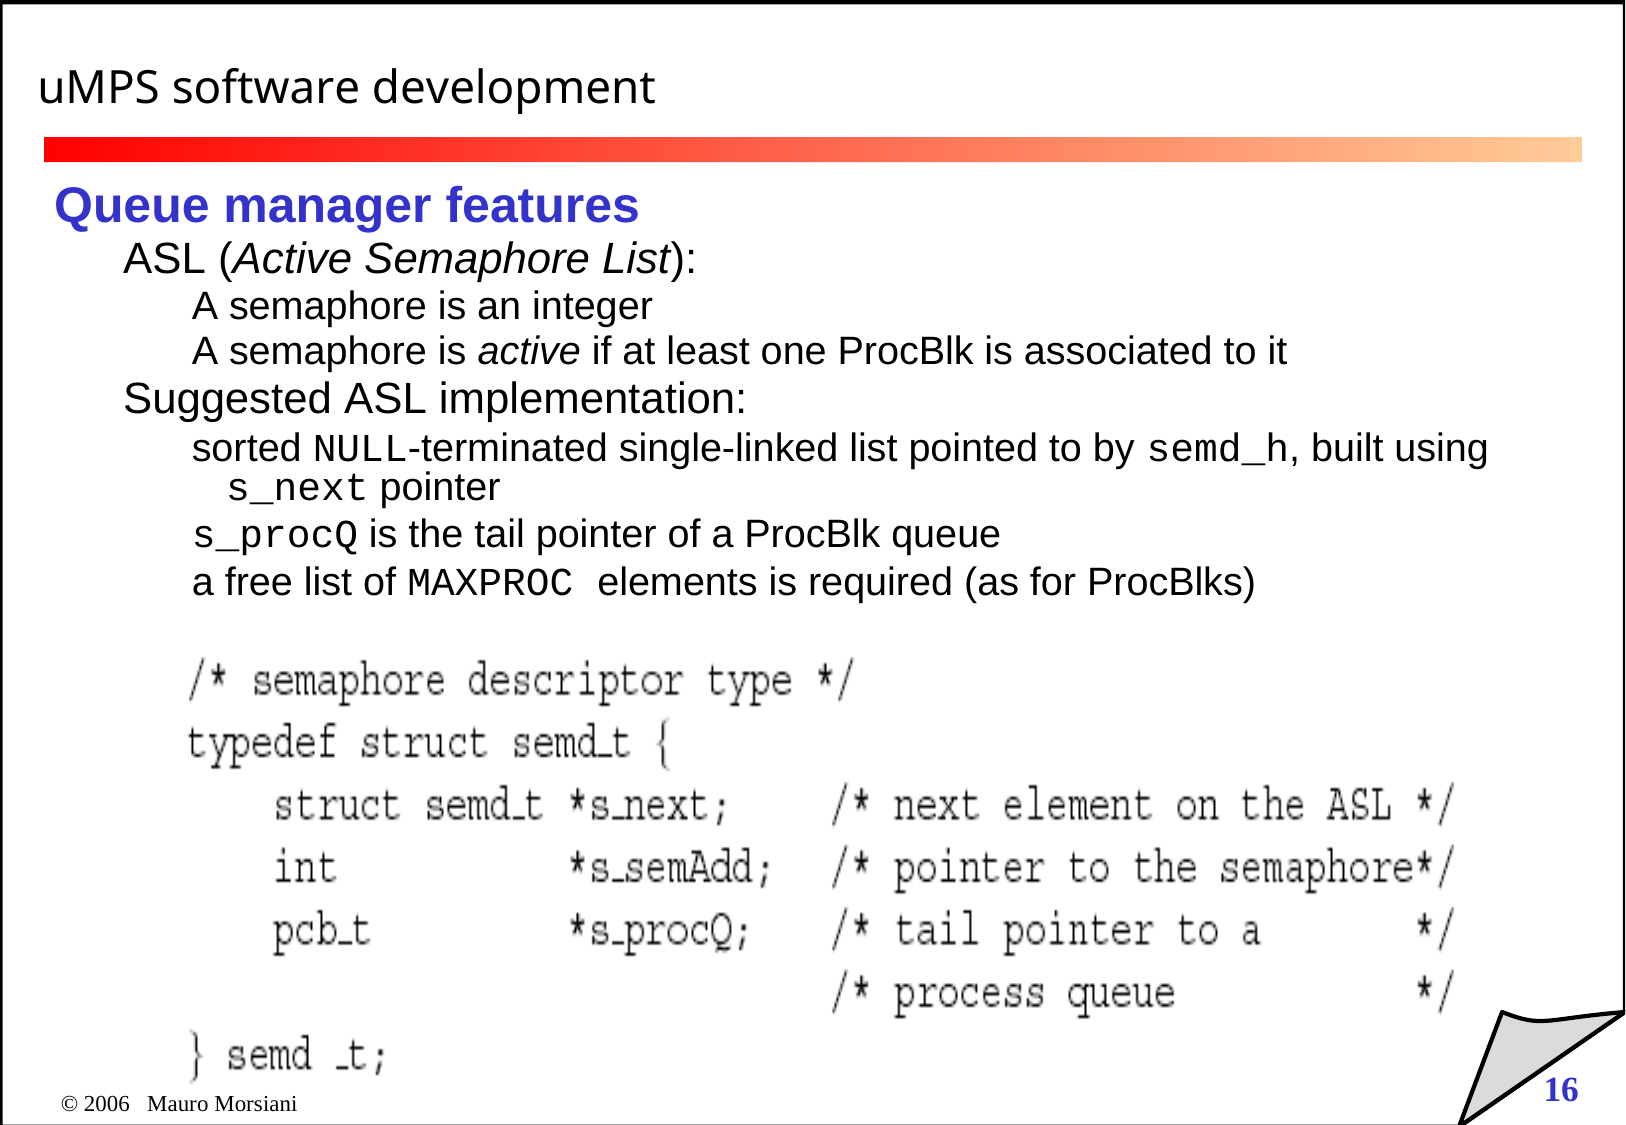

# uMPS software development
Queue manager features
ASL (Active Semaphore List):
A semaphore is an integer
A semaphore is active if at least one ProcBlk is associated to it
Suggested ASL implementation:
sorted NULL-terminated single-linked list pointed to by semd_h, built using s_next pointer
s_procQ is the tail pointer of a ProcBlk queue
a free list of MAXPROC elements is required (as for ProcBlks)